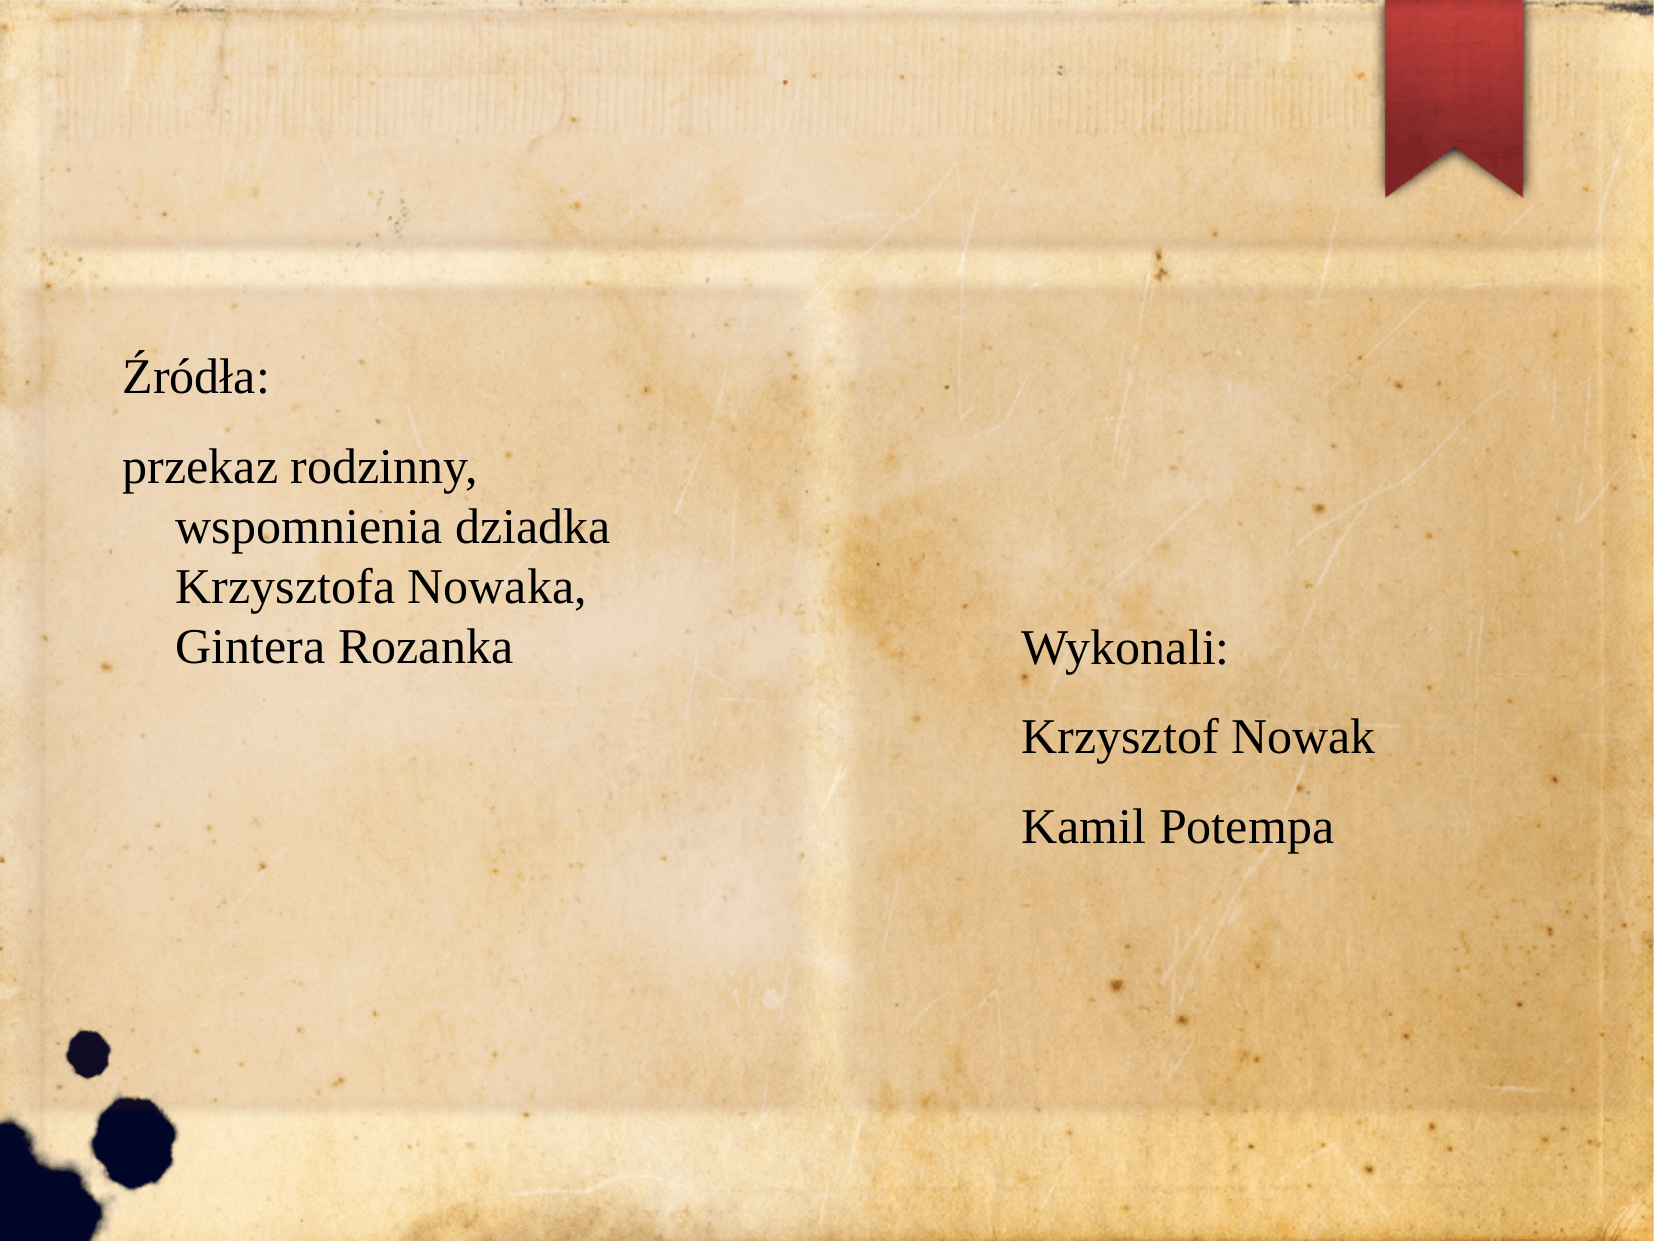

#
Źródła:
przekaz rodzinny, wspomnienia dziadka Krzysztofa Nowaka, Gintera Rozanka
Wykonali:
Krzysztof Nowak
Kamil Potempa